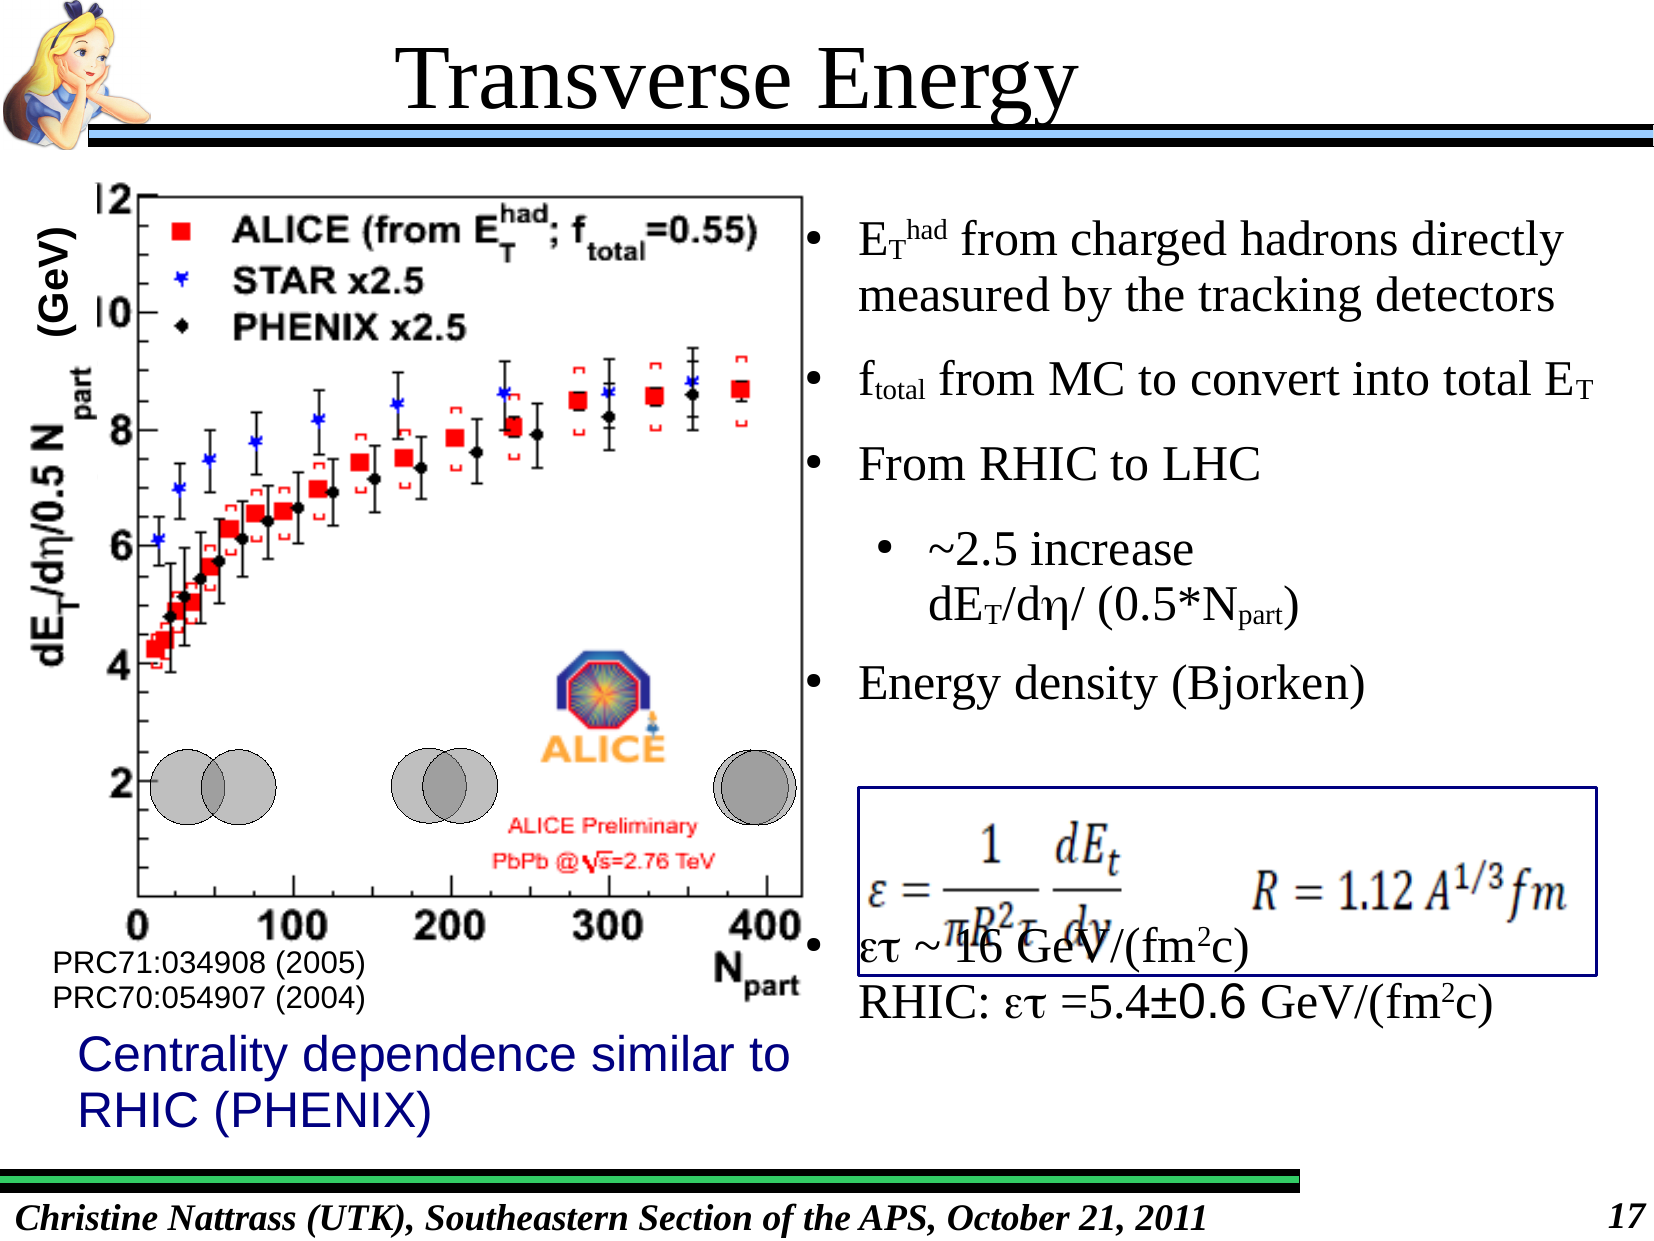

# Transverse Energy
(GeV)
EThad from charged hadrons directly measured by the tracking detectors
ftotal from MC to convert into total ET
From RHIC to LHC
~2.5 increase
dET/dh/ (0.5*Npart)
Energy density (Bjorken)
et ~ 16 GeV/(fm2c)
RHIC: et =5.4±0.6 GeV/(fm2c)
PRC71:034908 (2005)
PRC70:054907 (2004)
Centrality dependence similar to RHIC (PHENIX)
17